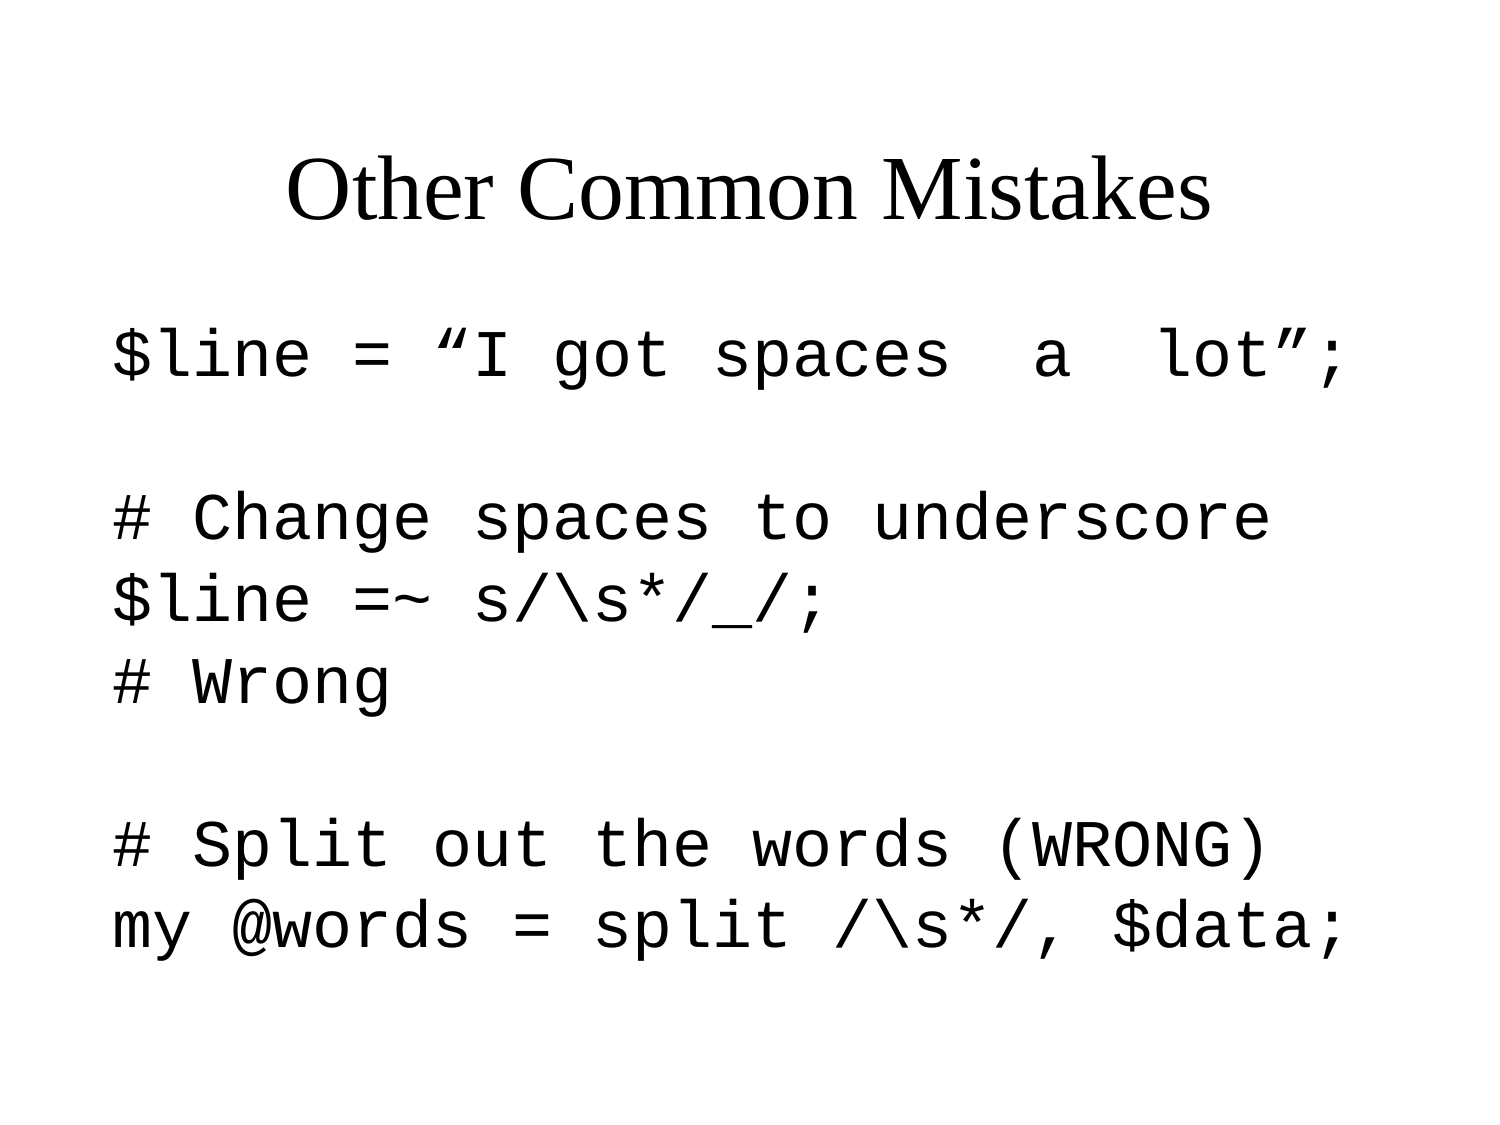

# Other Common Mistakes
$line = “I got spaces a lot”;
# Change spaces to underscore
$line =~ s/\s*/_/;
# Wrong
# Split out the words (WRONG)
my @words = split /\s*/, $data;